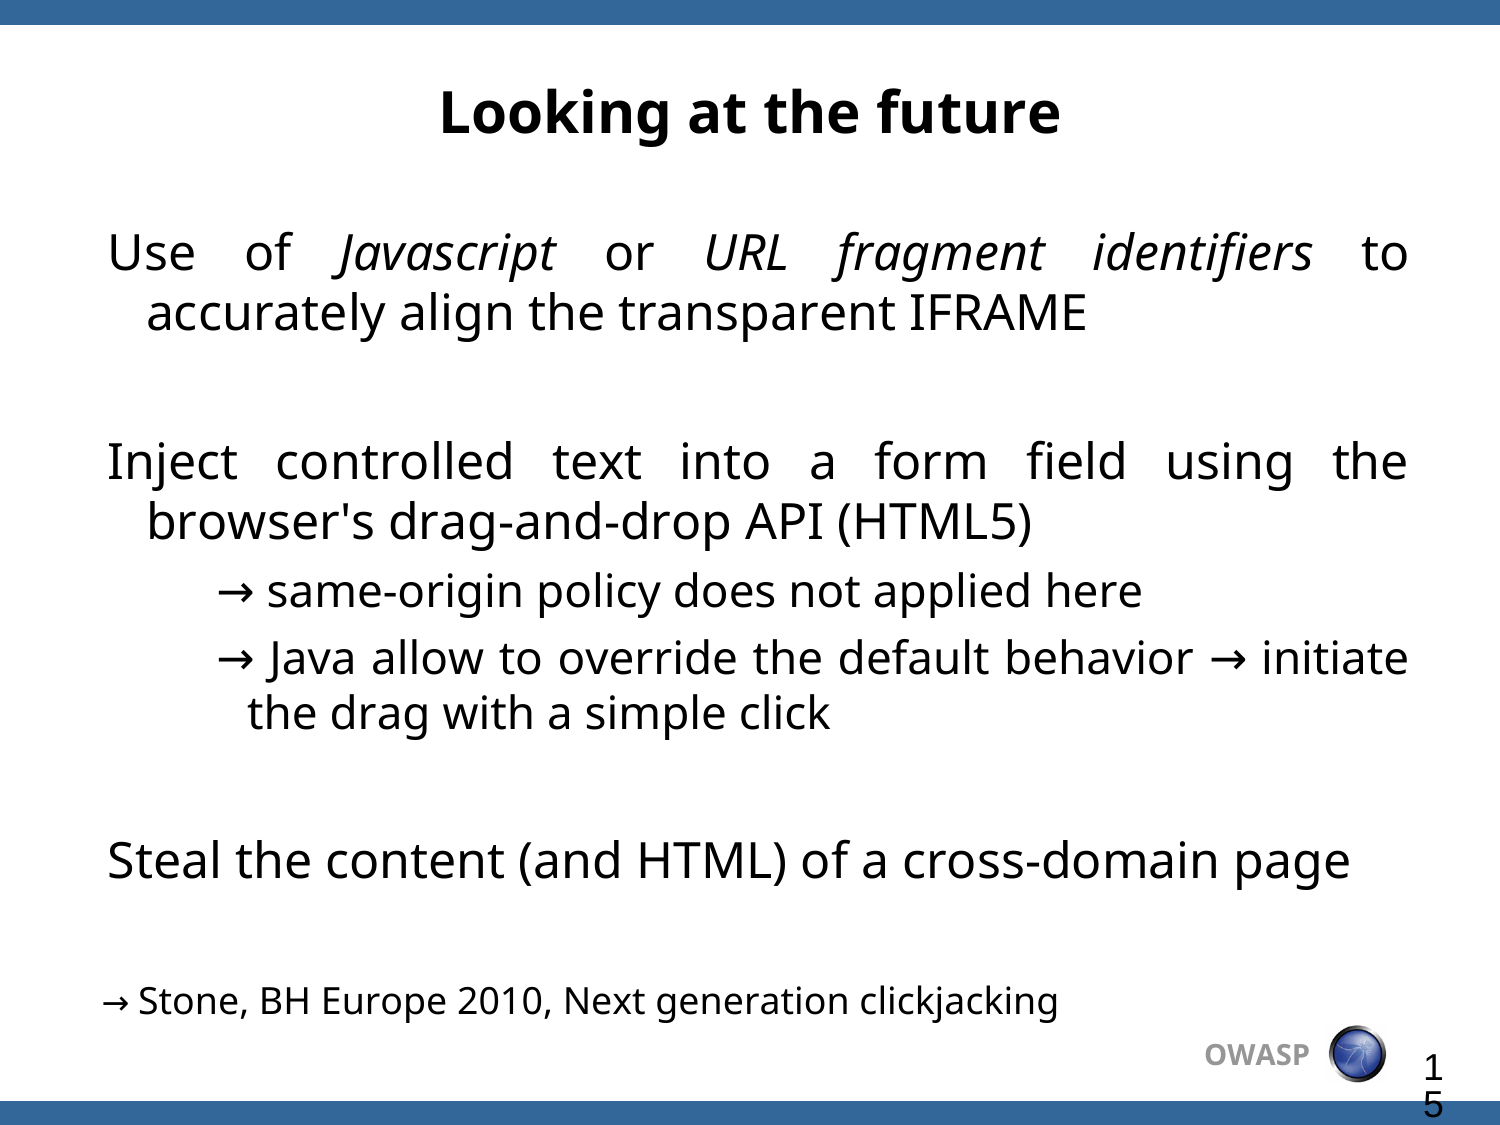

Looking at the future
# Use of Javascript or URL fragment identifiers to accurately align the transparent IFRAME
Inject controlled text into a form field using the browser's drag-and-drop API (HTML5)
→ same-origin policy does not applied here
→ Java allow to override the default behavior → initiate the drag with a simple click
Steal the content (and HTML) of a cross-domain page
→ Stone, BH Europe 2010, Next generation clickjacking
15